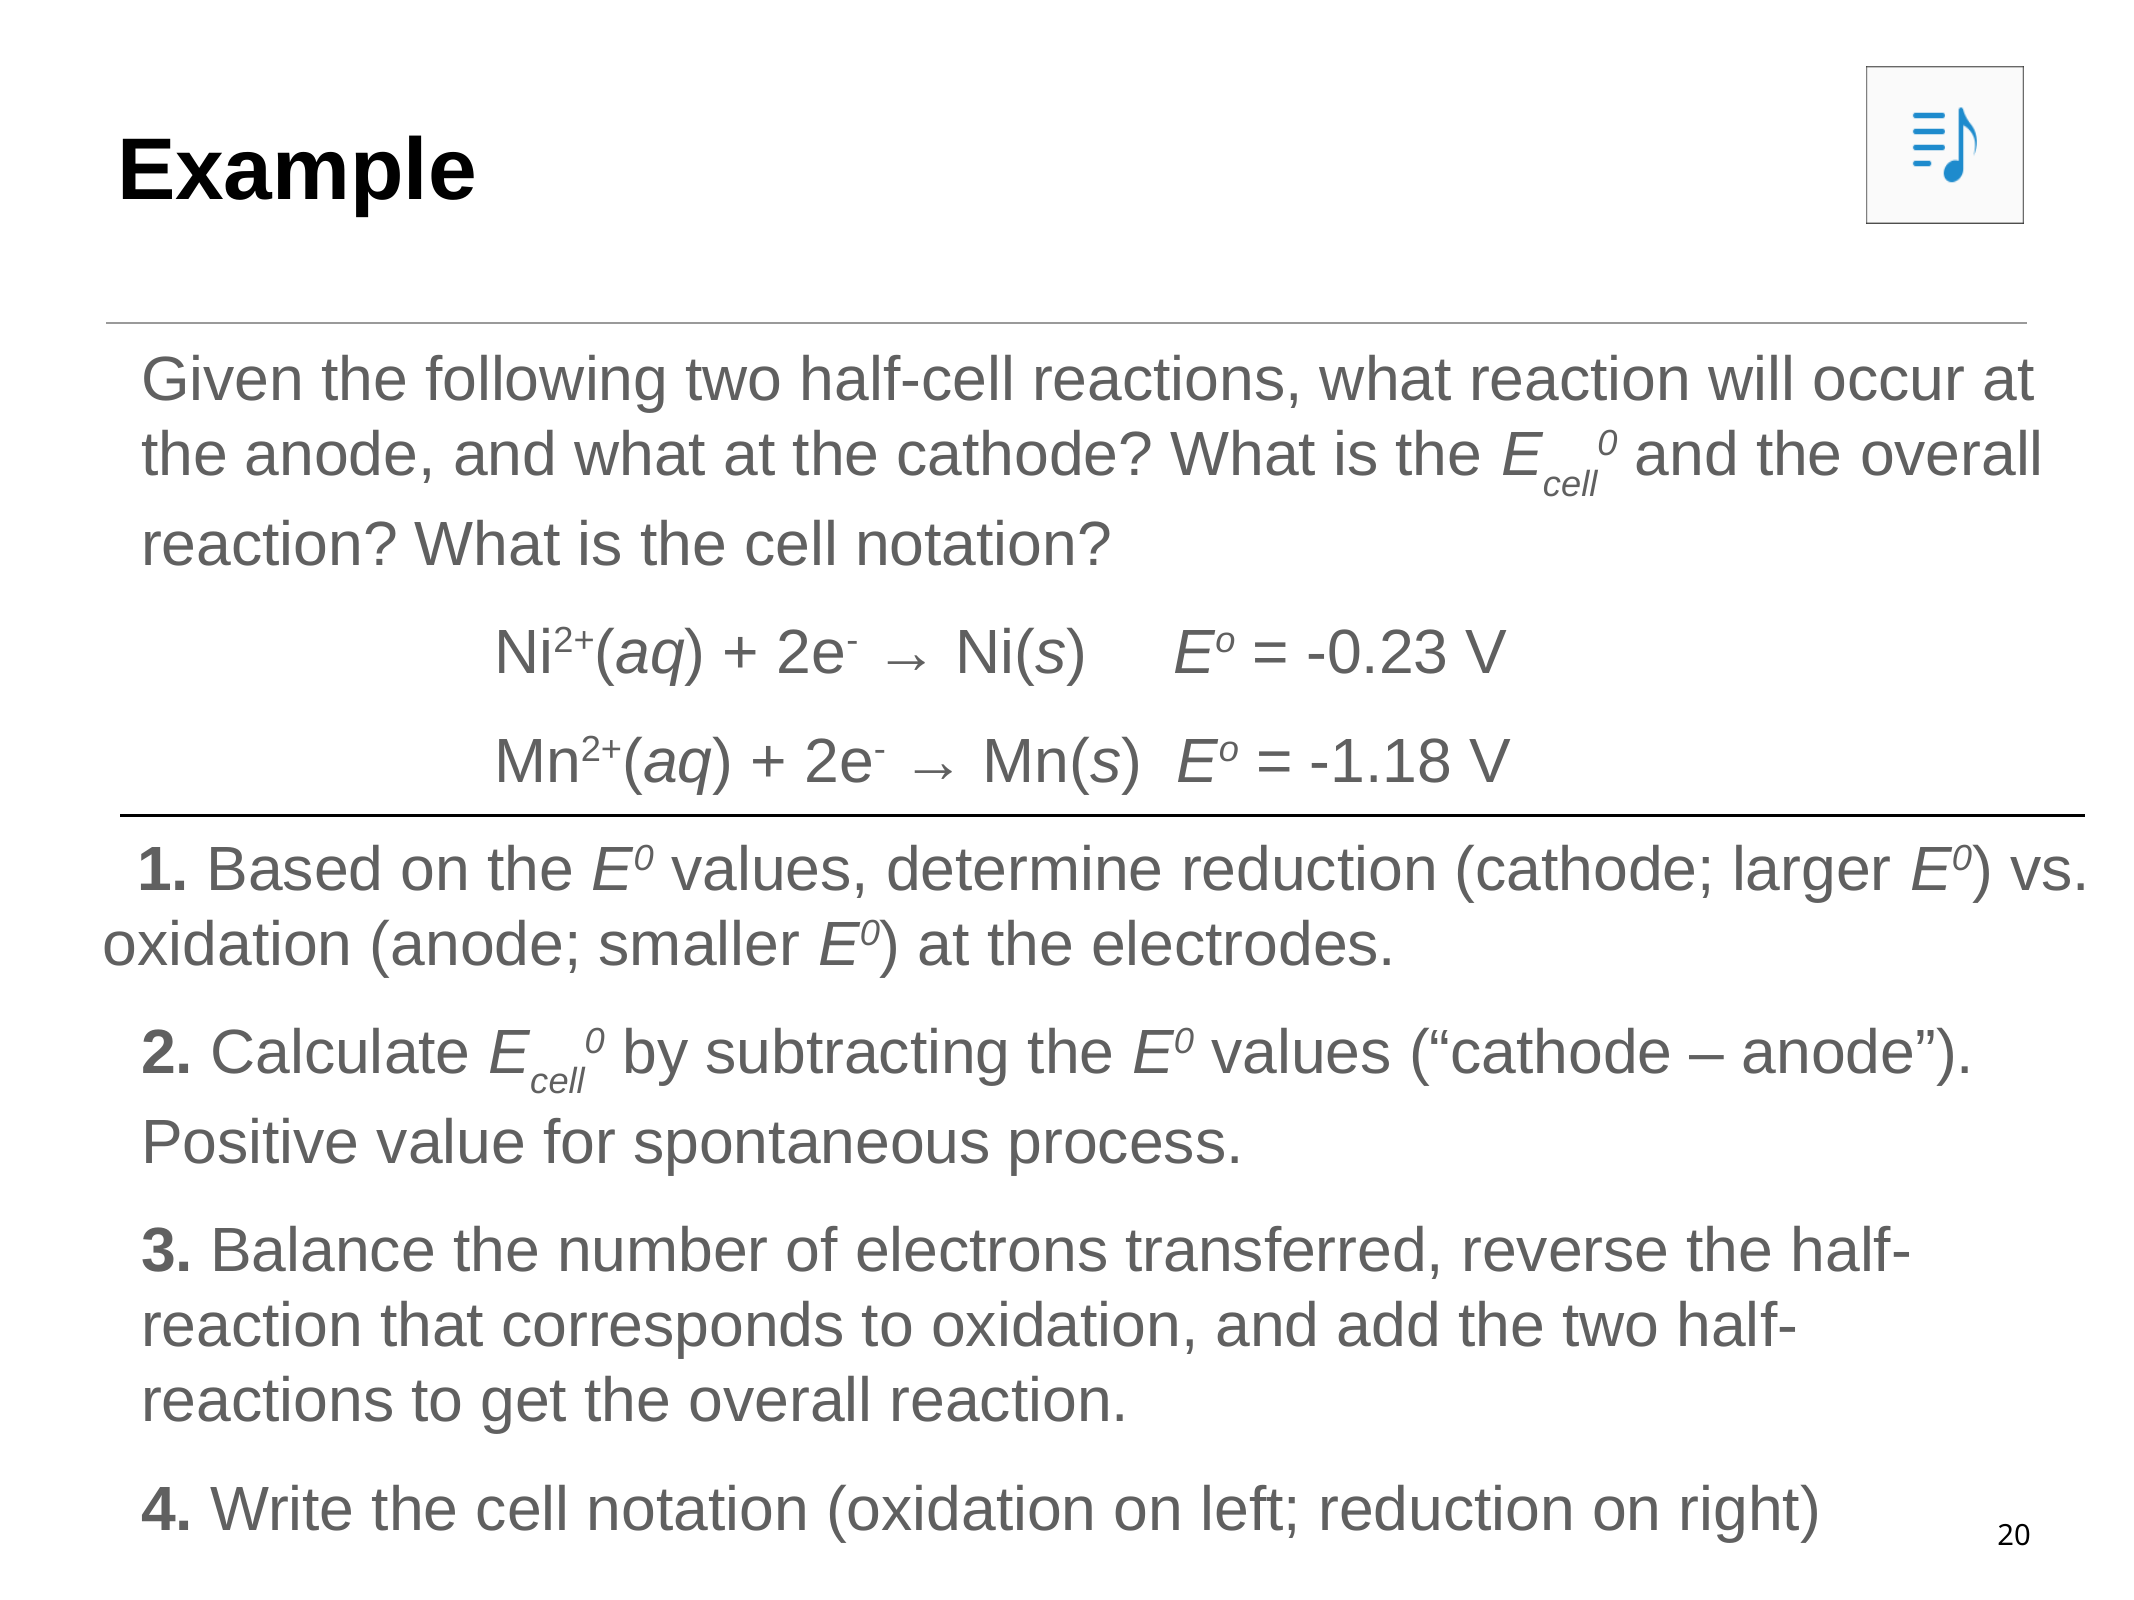

# Example
Given the following two half-cell reactions, what reaction will occur at the anode, and what at the cathode? What is the Ecell0 and the overall reaction? What is the cell notation?
 Ni2+(aq) + 2e- → Ni(s) Eo = -0.23 V
 Mn2+(aq) + 2e- → Mn(s) Eo = -1.18 V
 1. Based on the E0 values, determine reduction (cathode; larger E0) vs. oxidation (anode; smaller E0) at the electrodes.
2. Calculate Ecell0 by subtracting the E0 values (“cathode – anode”). Positive value for spontaneous process.
3. Balance the number of electrons transferred, reverse the half- reaction that corresponds to oxidation, and add the two half- reactions to get the overall reaction.
4. Write the cell notation (oxidation on left; reduction on right)
20